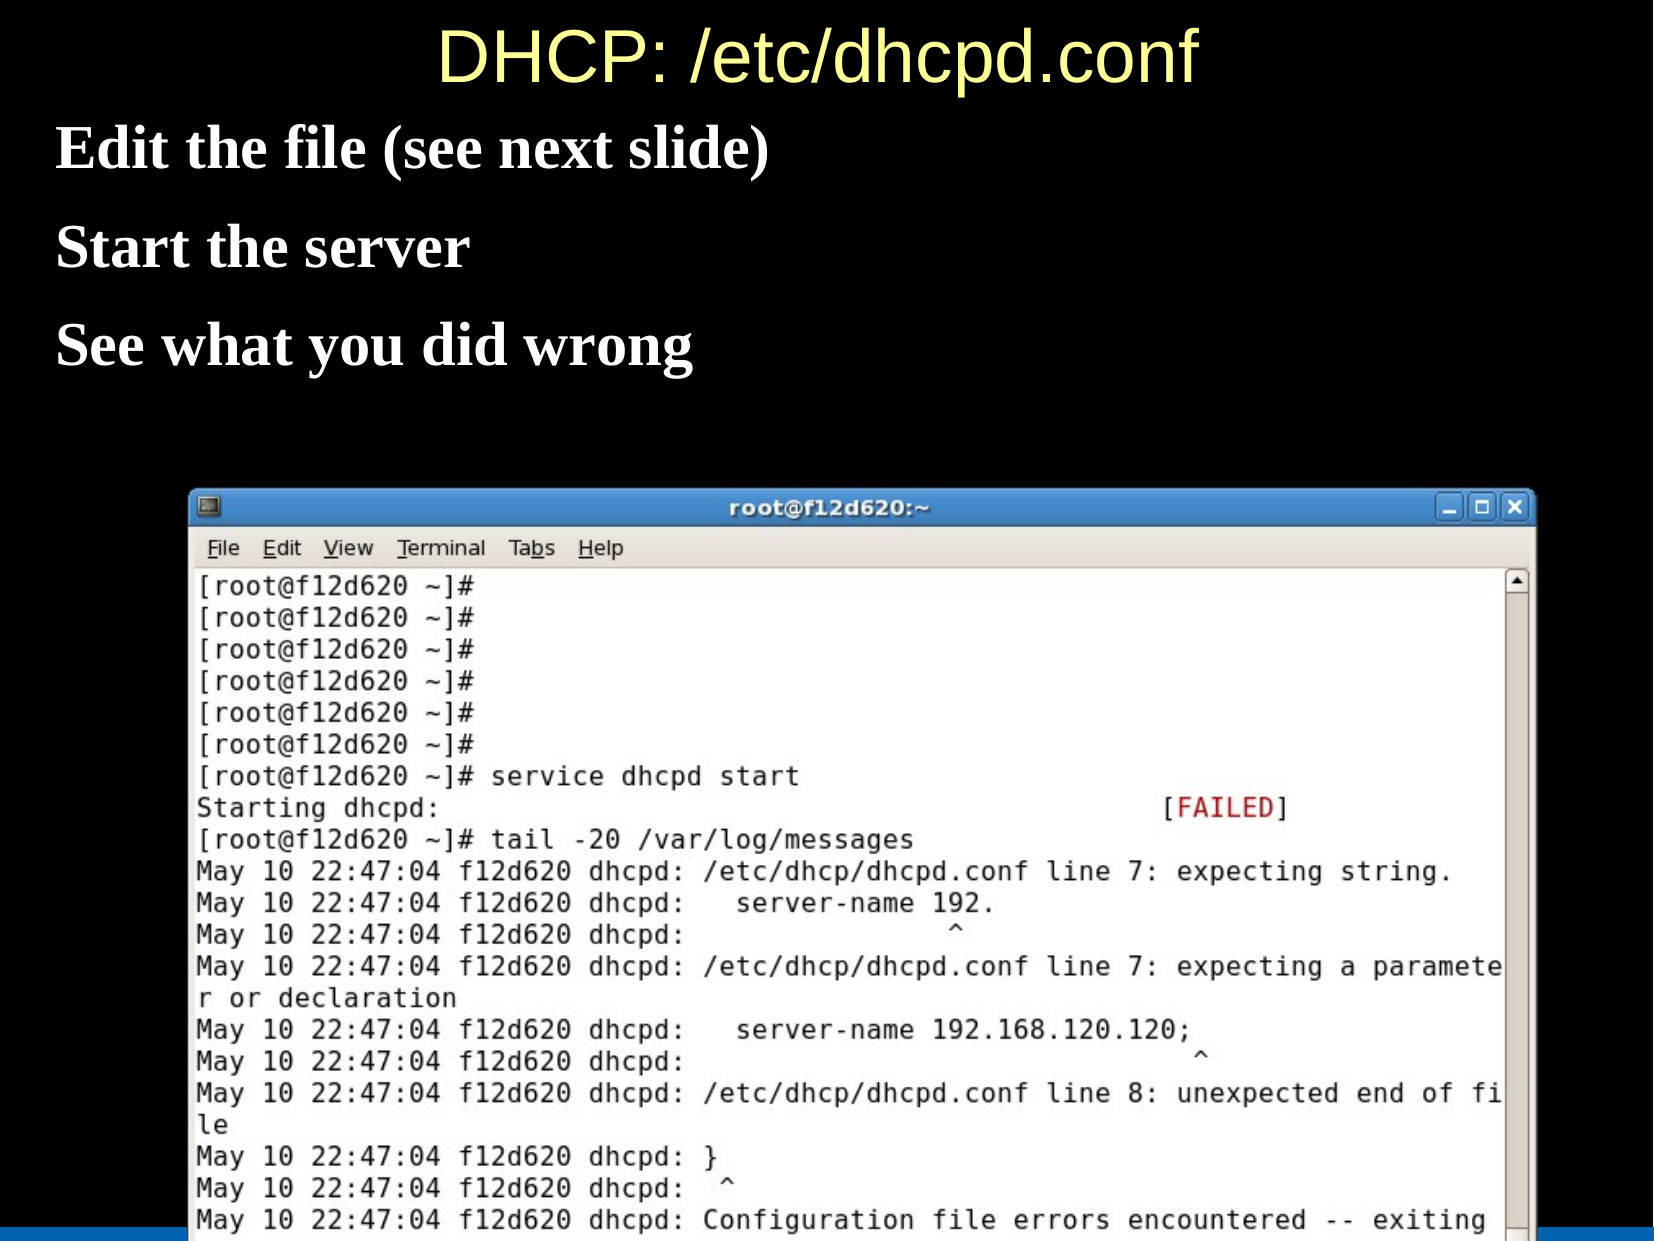

# DHCP: /etc/dhcpd.conf
Edit the file (see next slide)
Start the server
See what you did wrong